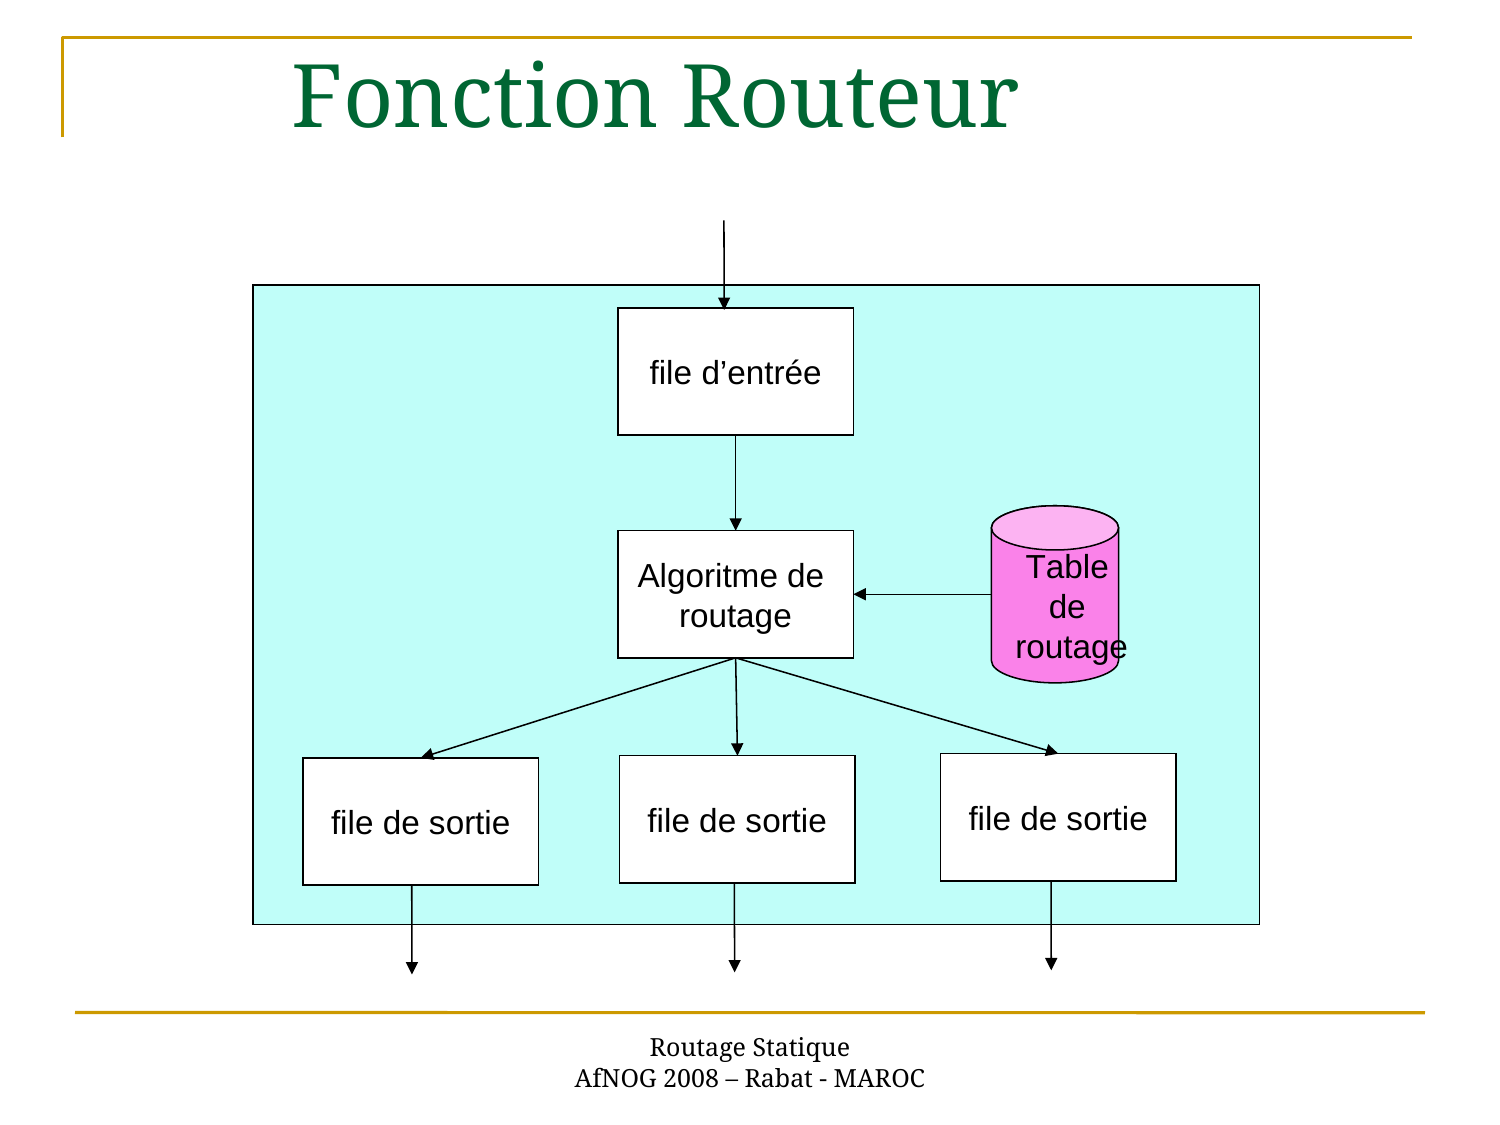

# Fonction Routeur
file d’entrée
Table
de
 routage
Algoritme de
routage
file de sortie
file de sortie
file de sortie